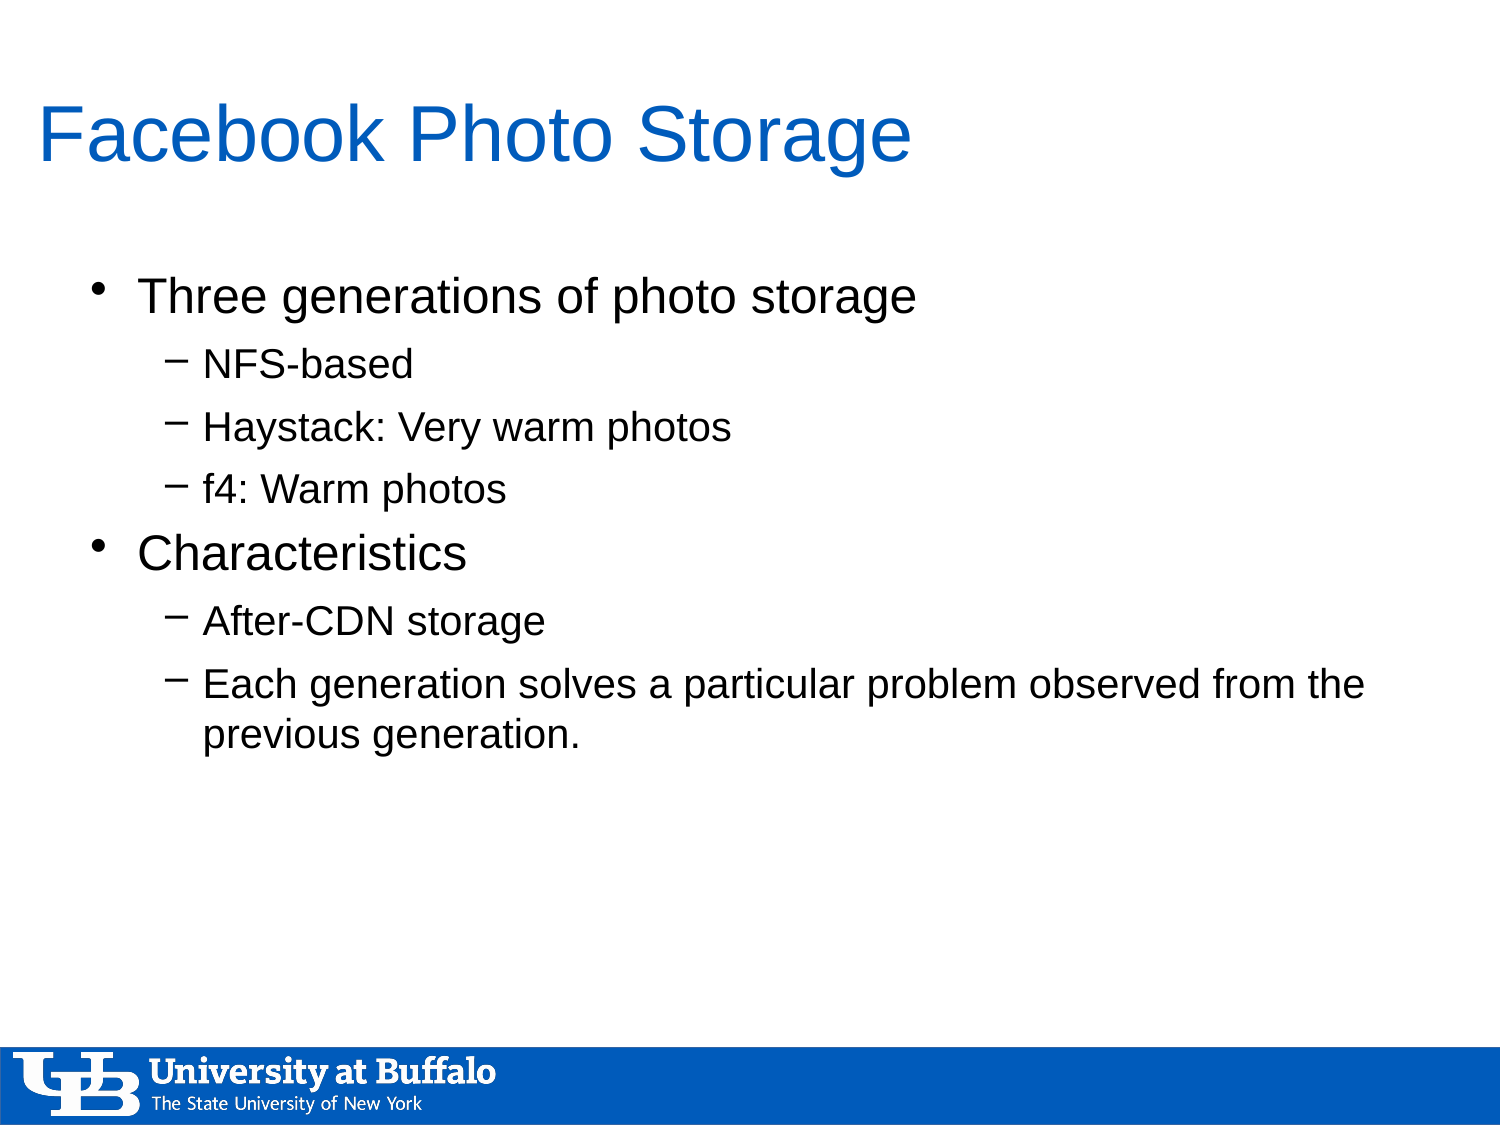

# Facebook Photo Storage
Three generations of photo storage
NFS-based
Haystack: Very warm photos
f4: Warm photos
Characteristics
After-CDN storage
Each generation solves a particular problem observed from the previous generation.